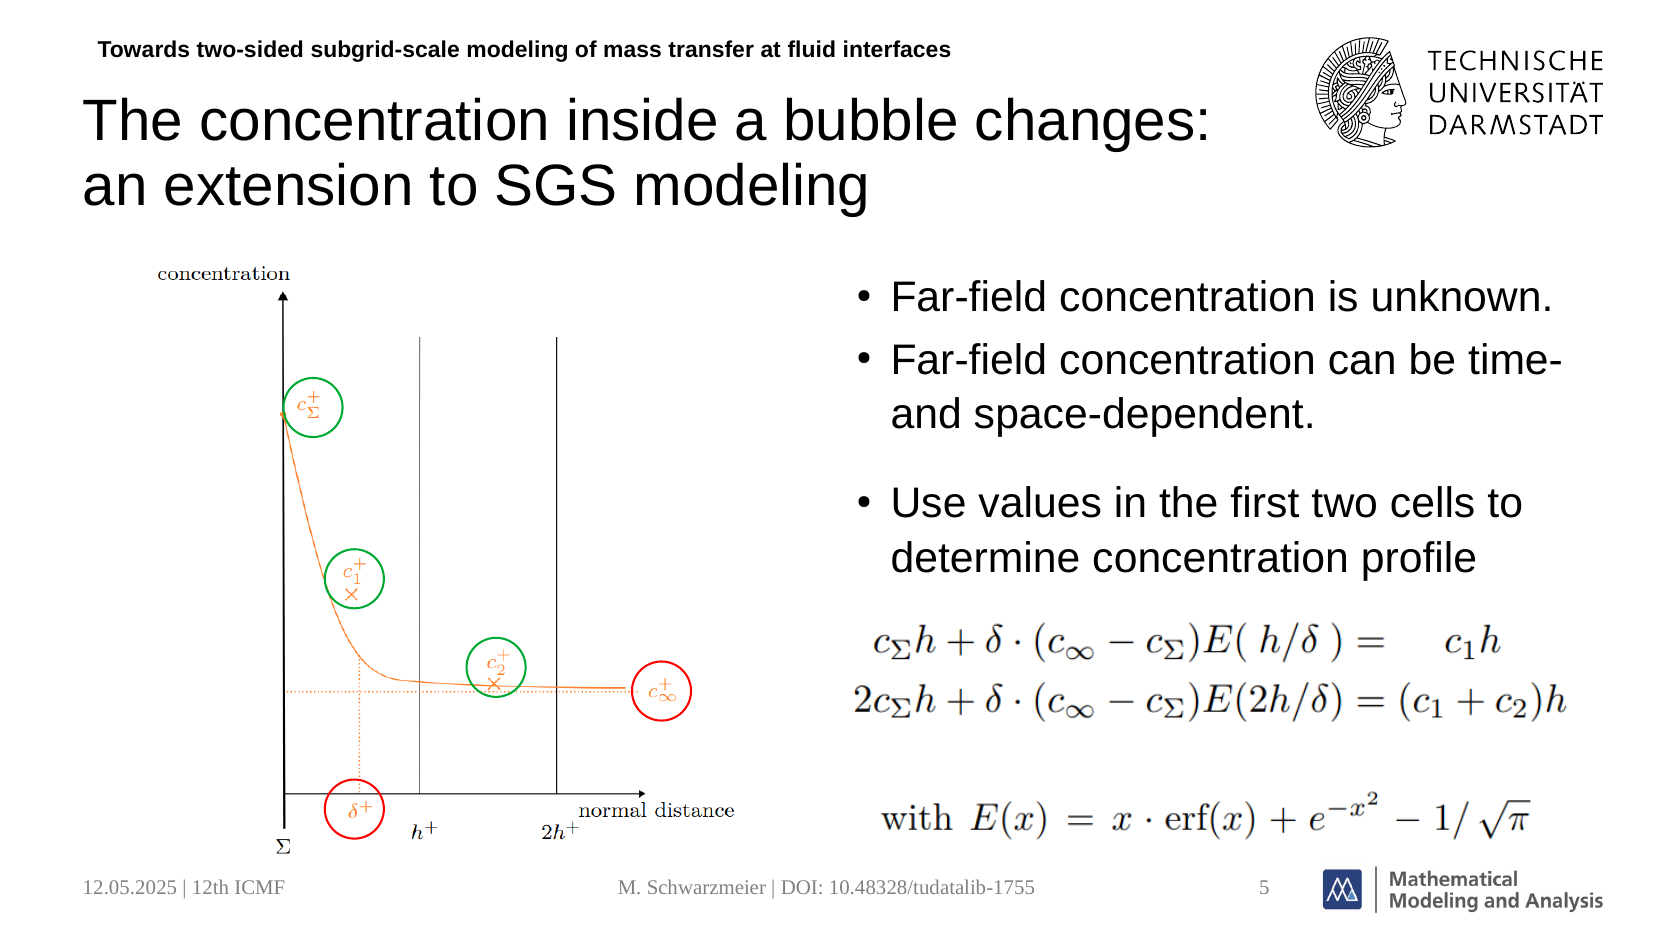

# The concentration inside a bubble changes: an extension to SGS modeling
Far-field concentration is unknown.
Far-field concentration can be time- and space-dependent.
Use values in the first two cells to determine concentration profile
12.05.2025 | 12th ICMF
M. Schwarzmeier | DOI: 10.48328/tudatalib-1755
5